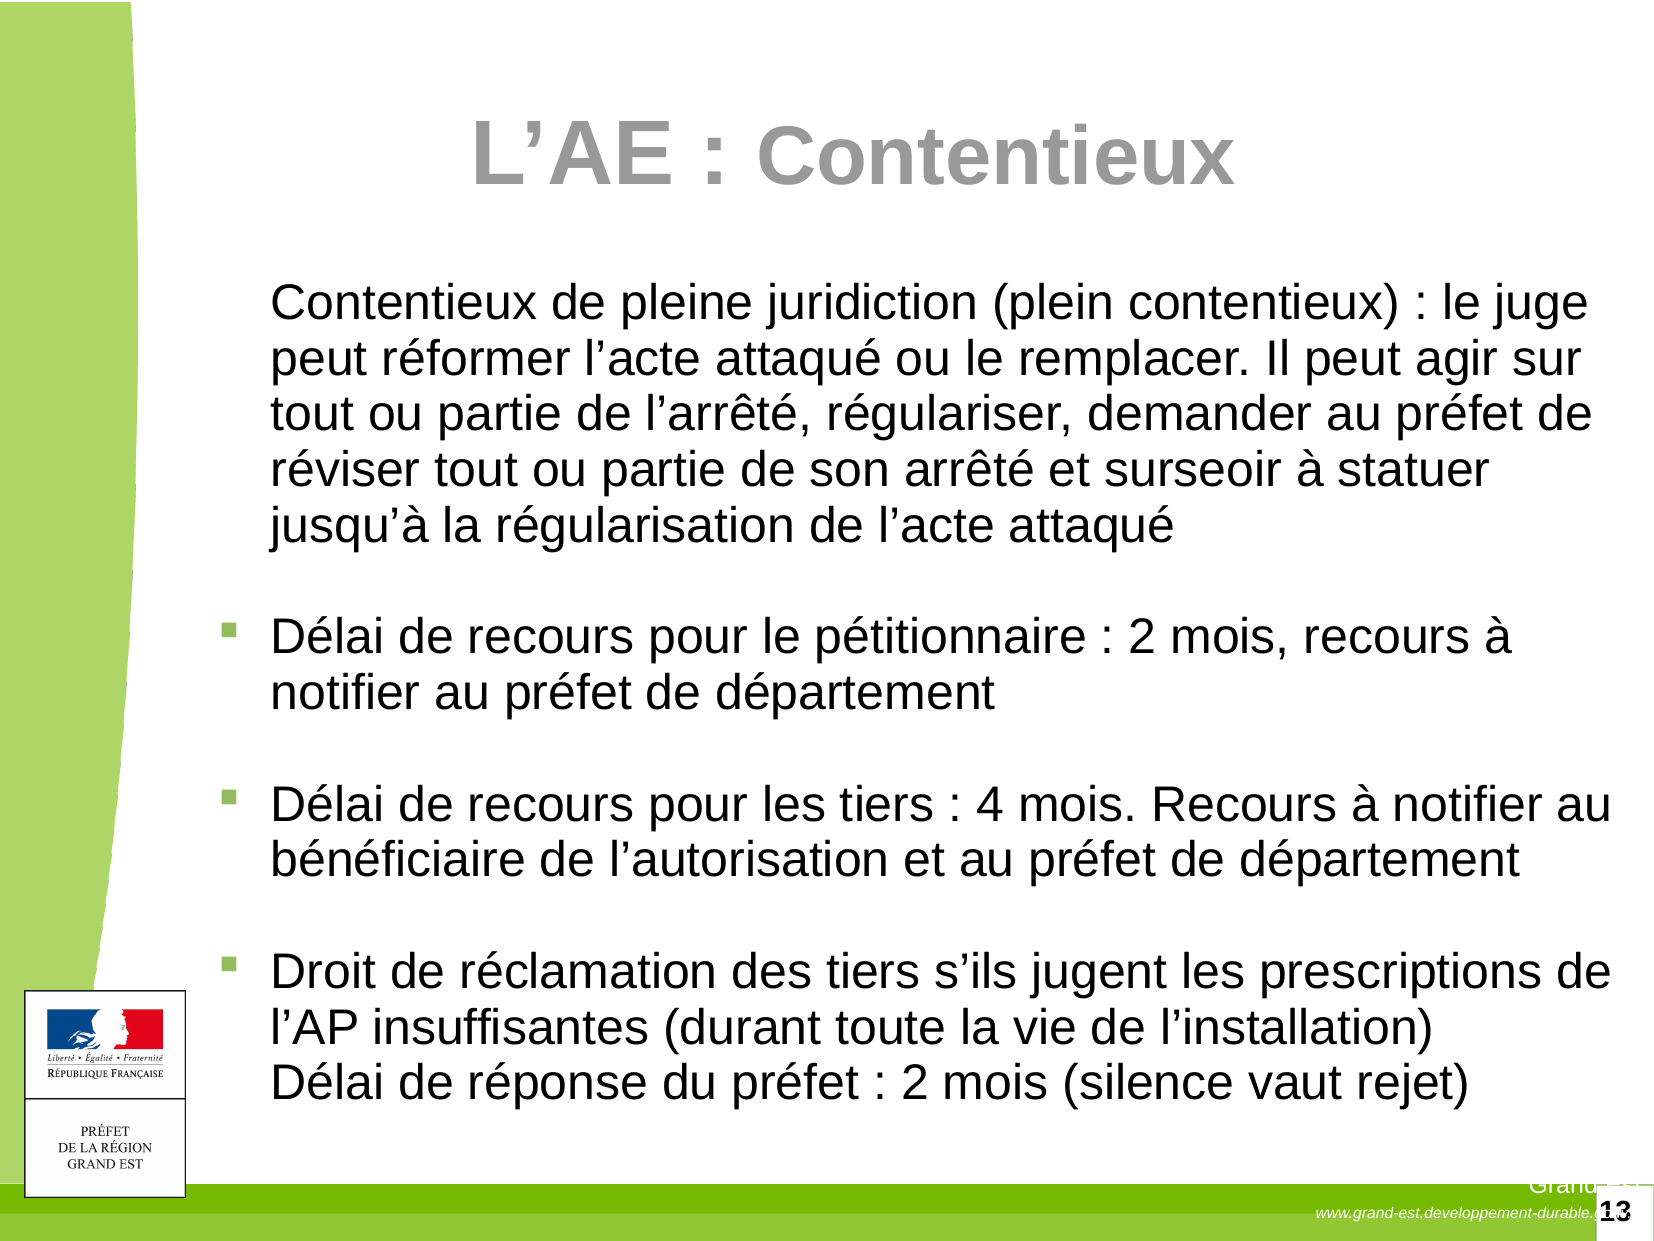

# L’AE : Contentieux
Contentieux de pleine juridiction (plein contentieux) : le juge peut réformer l’acte attaqué ou le remplacer. Il peut agir sur tout ou partie de l’arrêté, régulariser, demander au préfet de réviser tout ou partie de son arrêté et surseoir à statuer jusqu’à la régularisation de l’acte attaqué
Délai de recours pour le pétitionnaire : 2 mois, recours à notifier au préfet de département
Délai de recours pour les tiers : 4 mois. Recours à notifier au bénéficiaire de l’autorisation et au préfet de département
Droit de réclamation des tiers s’ils jugent les prescriptions de l’AP insuffisantes (durant toute la vie de l’installation)
Délai de réponse du préfet : 2 mois (silence vaut rejet)
13